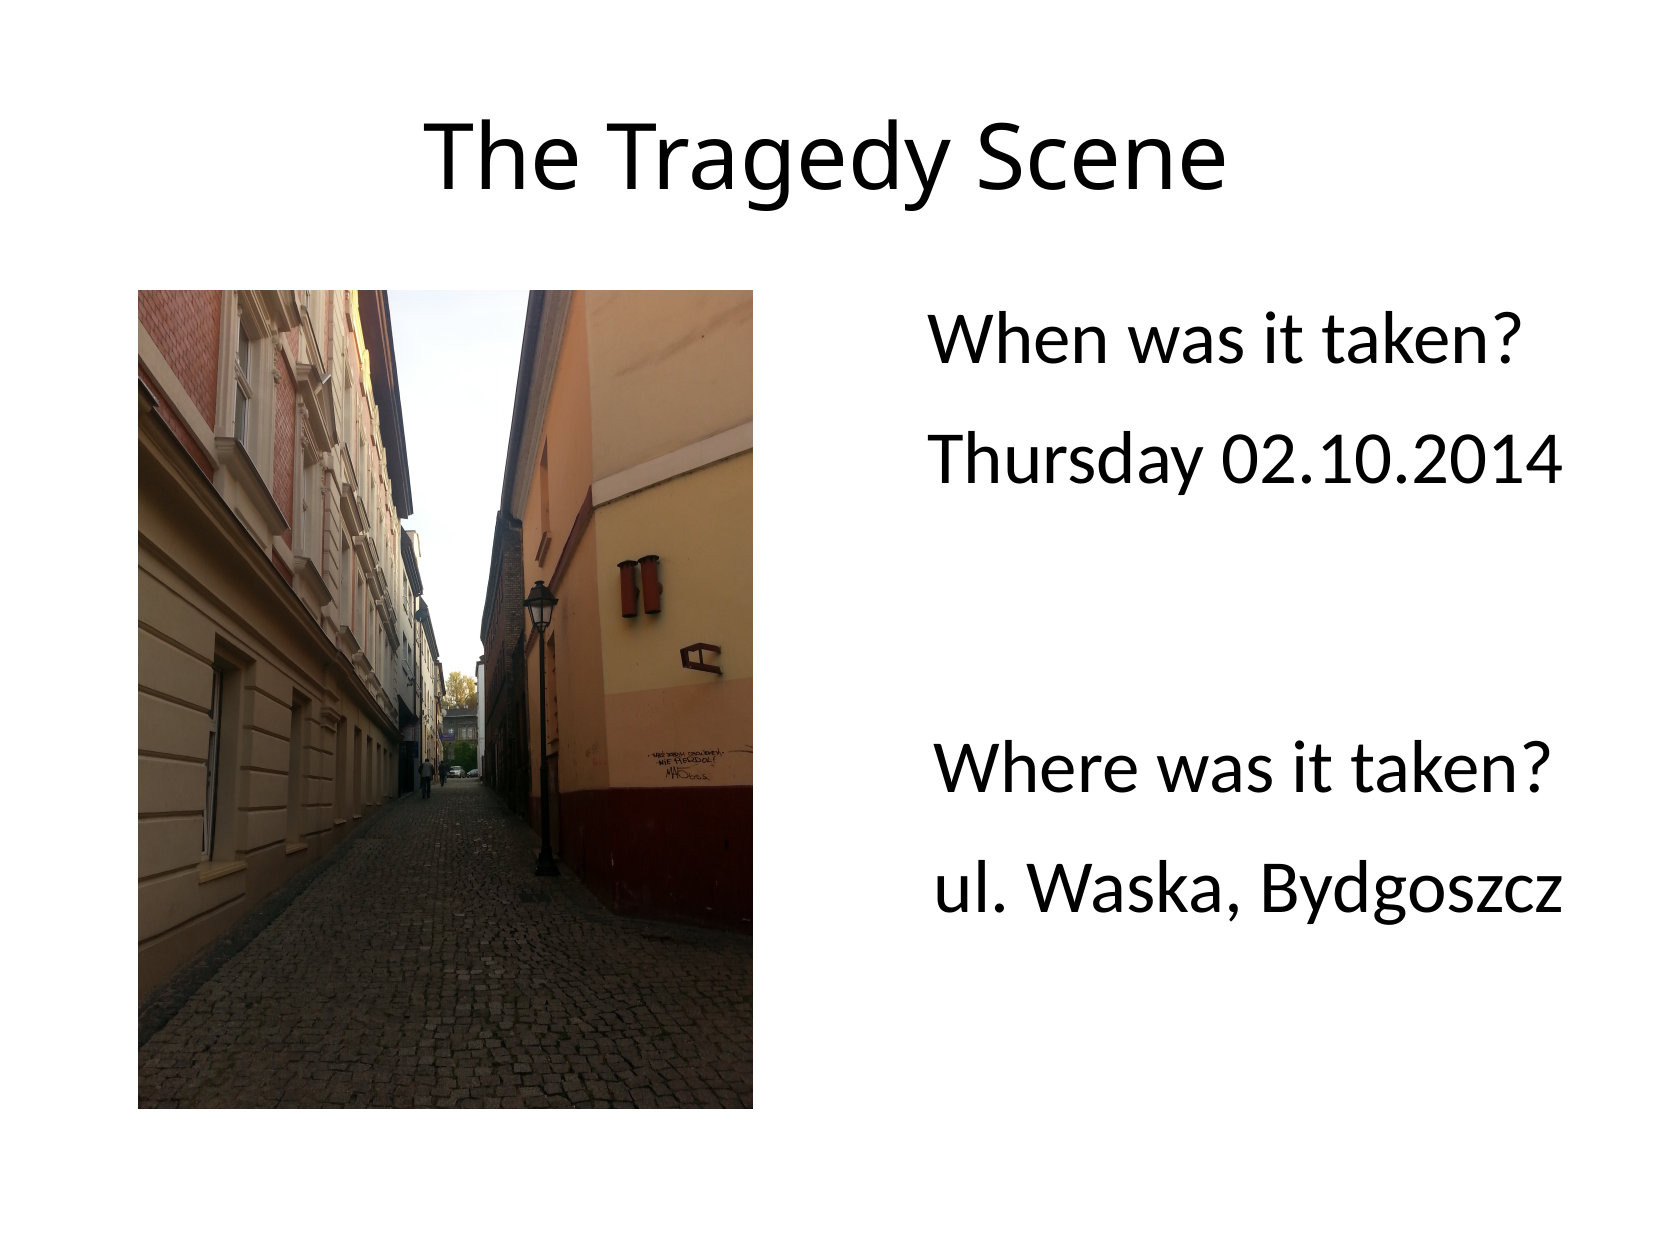

# The Tragedy Scene
When was it taken?
Thursday 02.10.2014
Where was it taken?
ul. Waska, Bydgoszcz